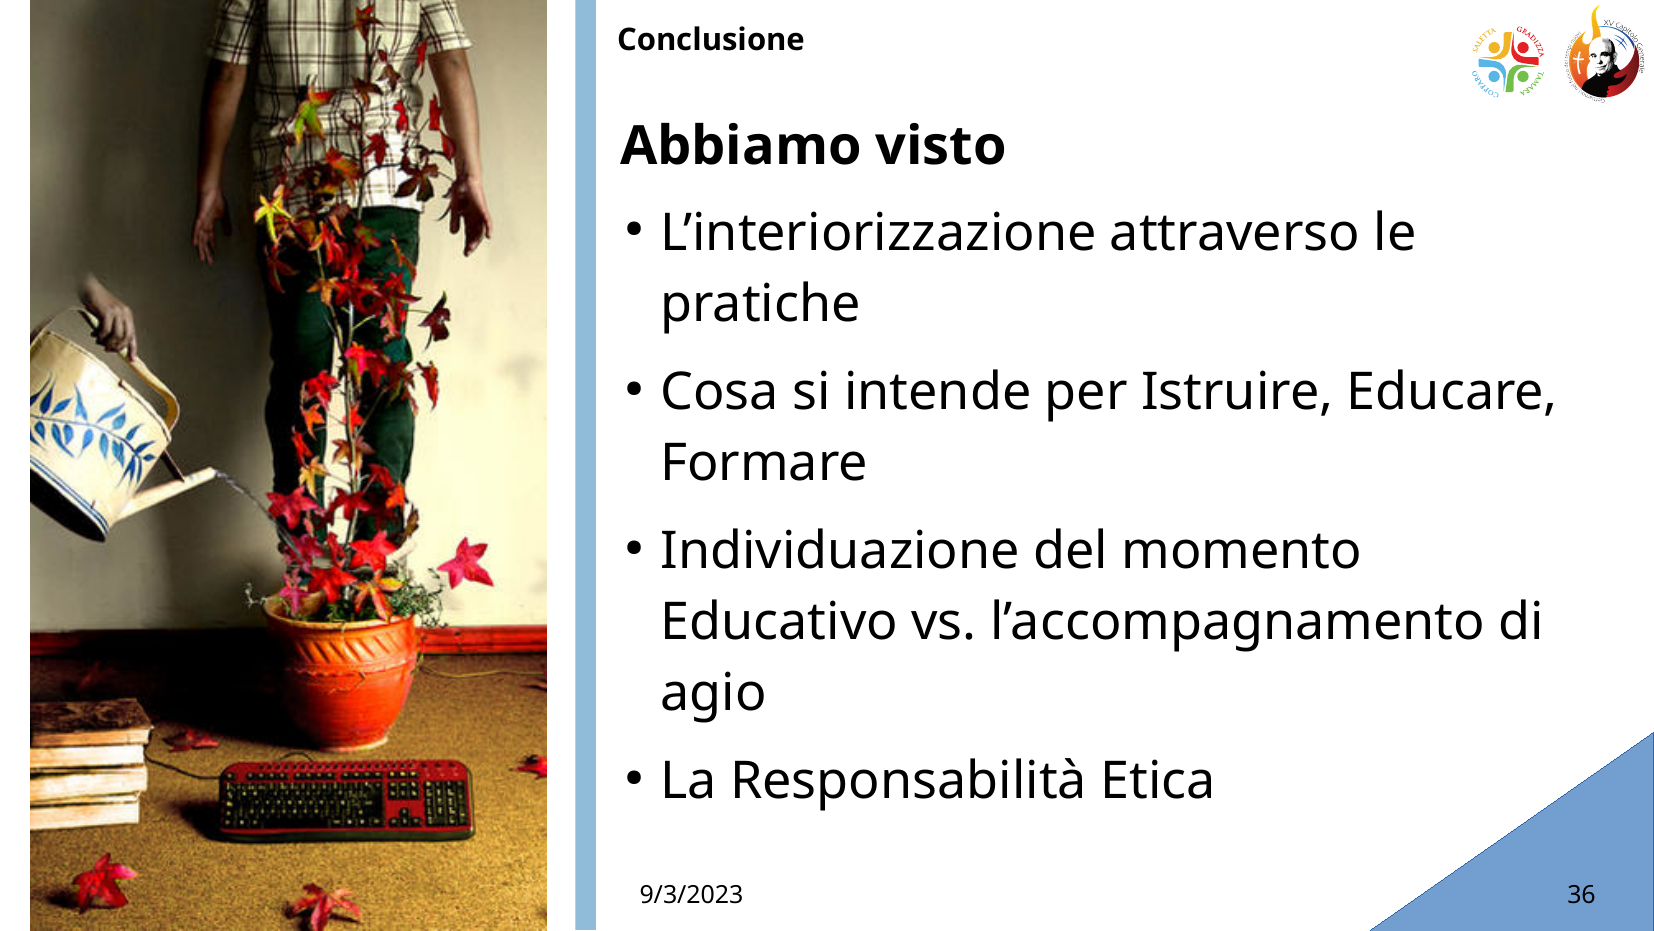

Conclusione
Abbiamo visto
# L’interiorizzazione attraverso le pratiche
Cosa si intende per Istruire, Educare, Formare
Individuazione del momento Educativo vs. l’accompagnamento di agio
La Responsabilità Etica